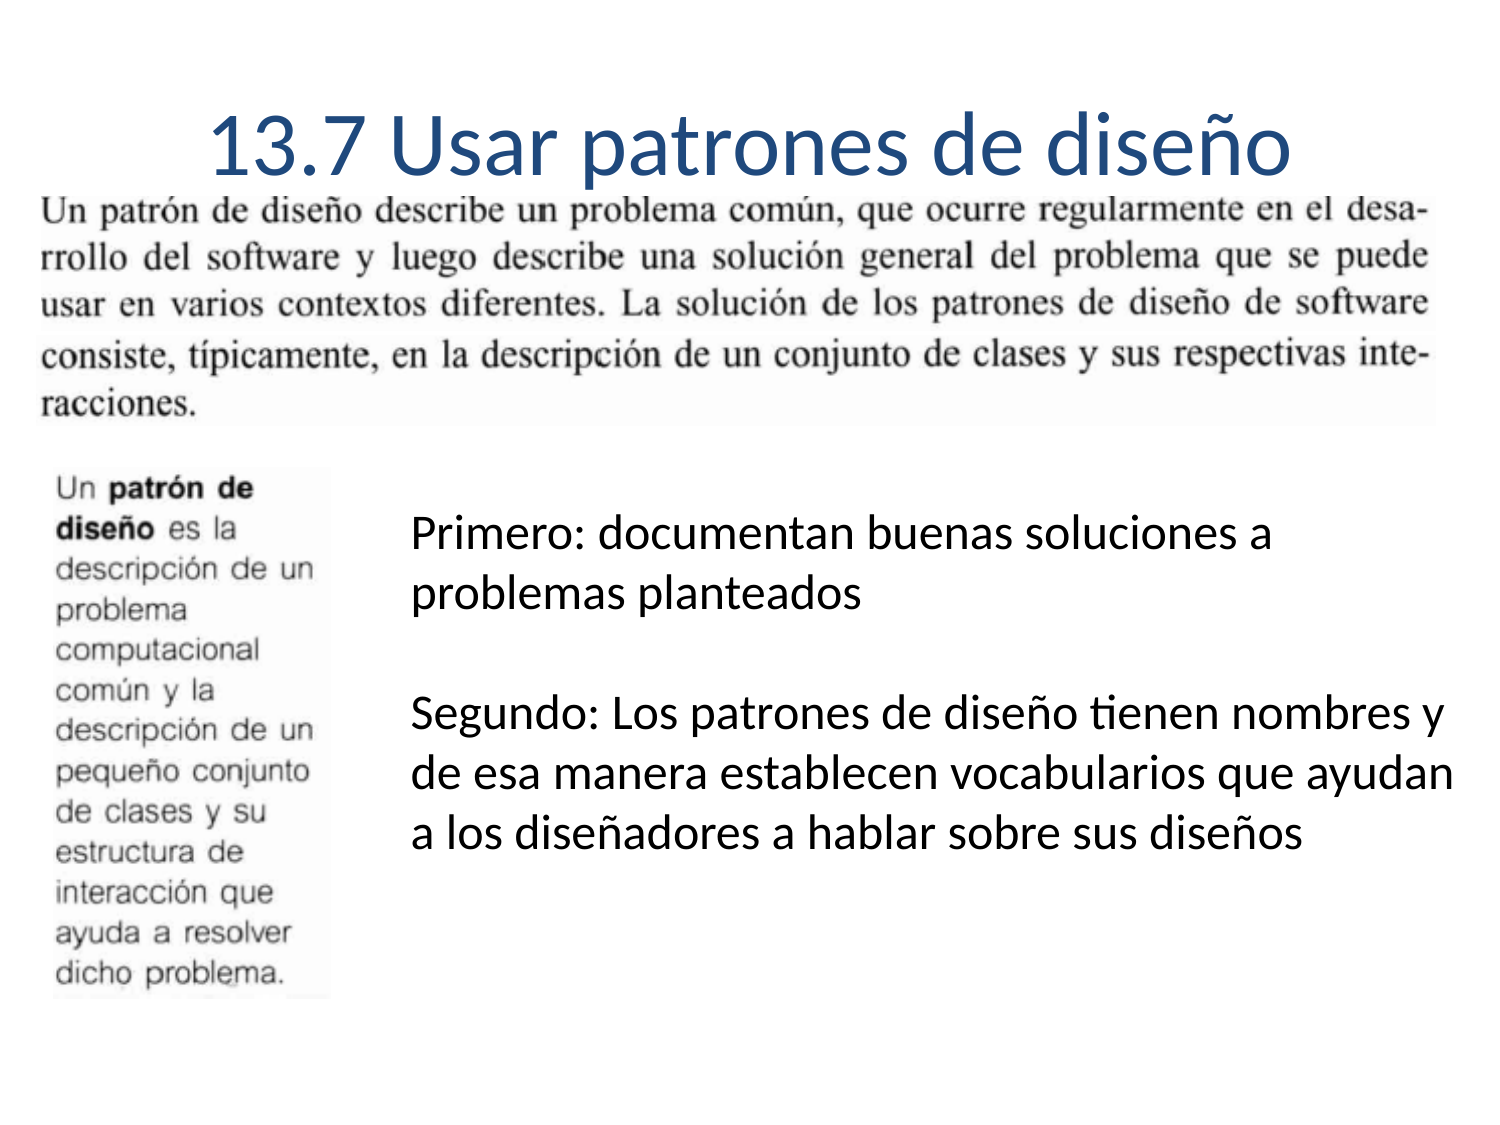

# 13.7 Usar patrones de diseño
Primero: documentan buenas soluciones a problemas planteados
Segundo: Los patrones de diseño tienen nombres y de esa manera establecen vocabularios que ayudan a los diseñadores a hablar sobre sus diseños